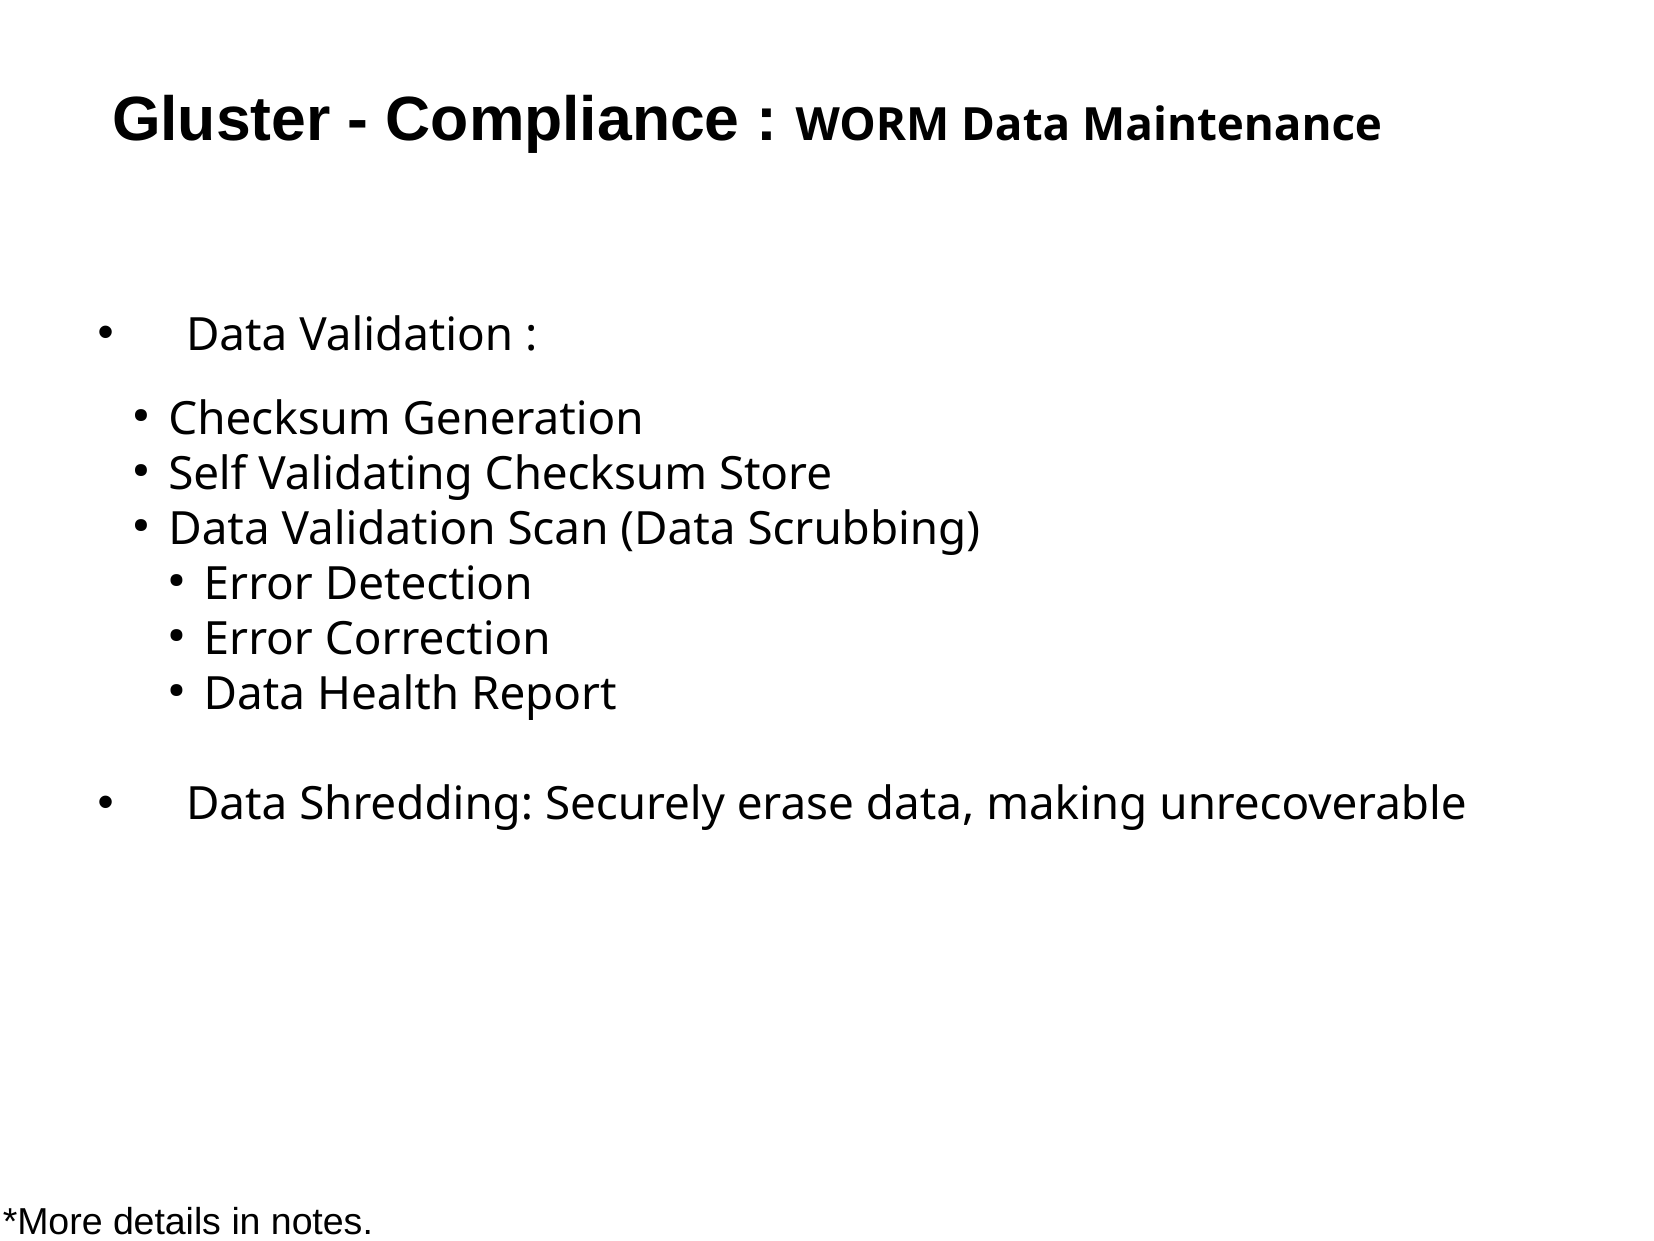

Gluster - Compliance : WORM Data Maintenance
Data Validation :
Checksum Generation
Self Validating Checksum Store
Data Validation Scan (Data Scrubbing)
Error Detection
Error Correction
Data Health Report
Data Shredding: Securely erase data, making unrecoverable
*More details in notes.